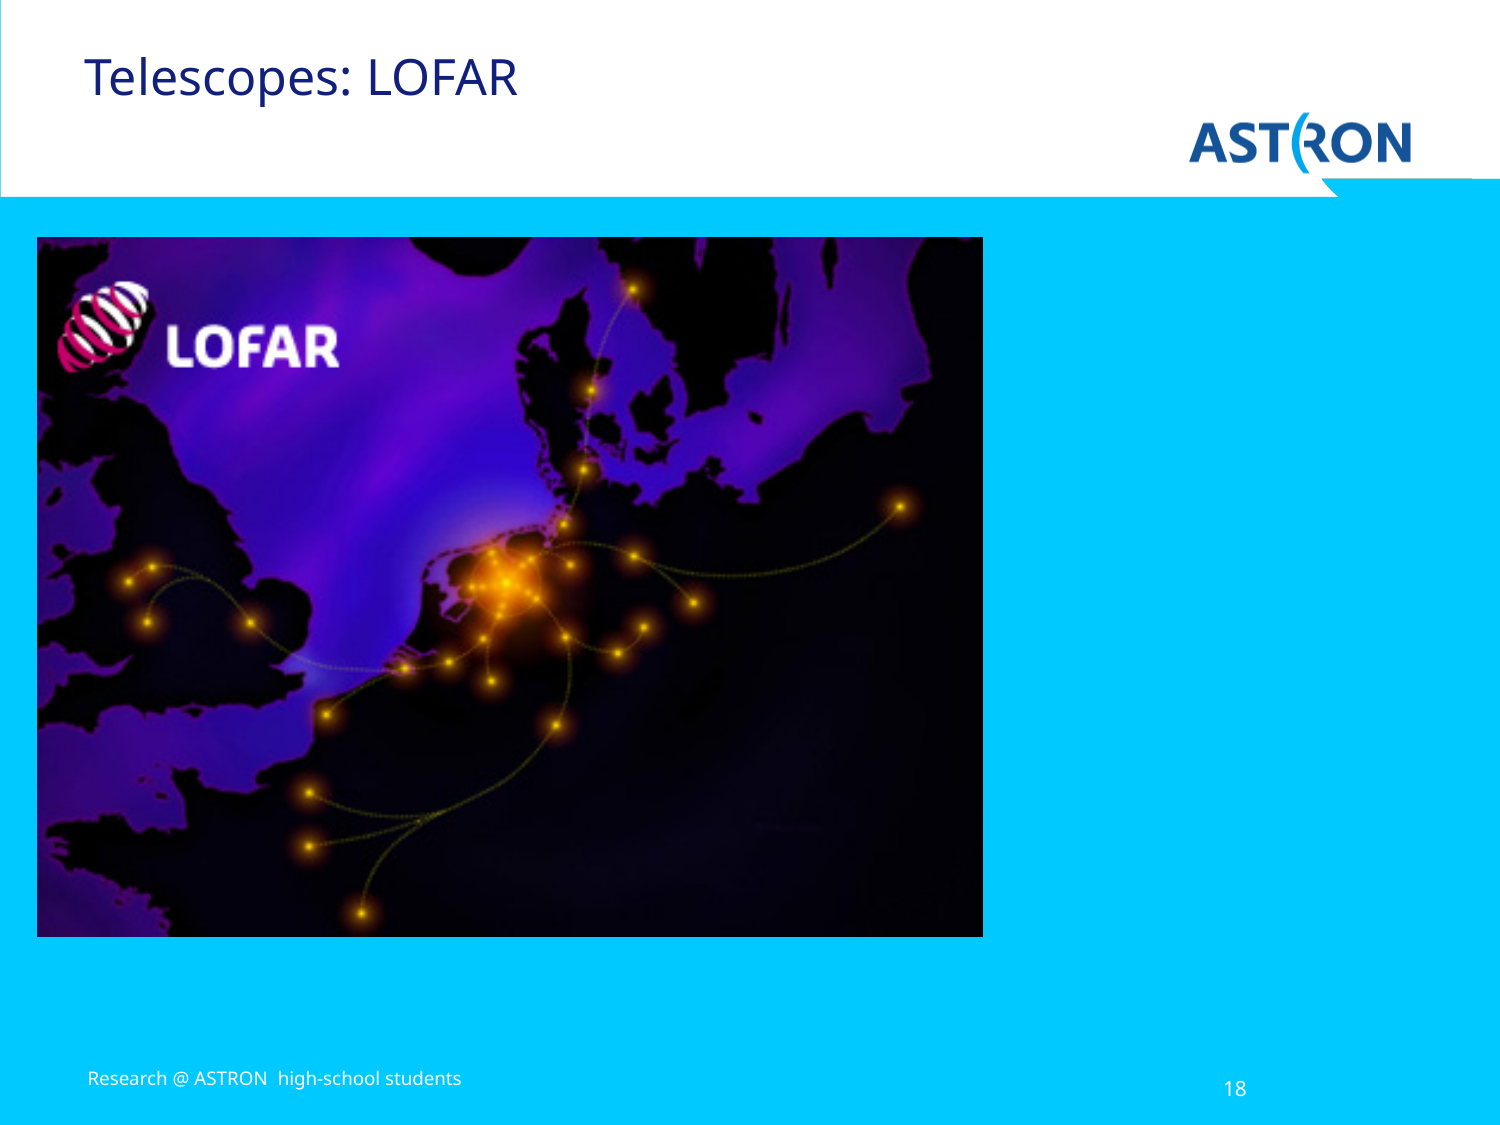

Telescopes: LOFAR
Research @ ASTRON high-school students